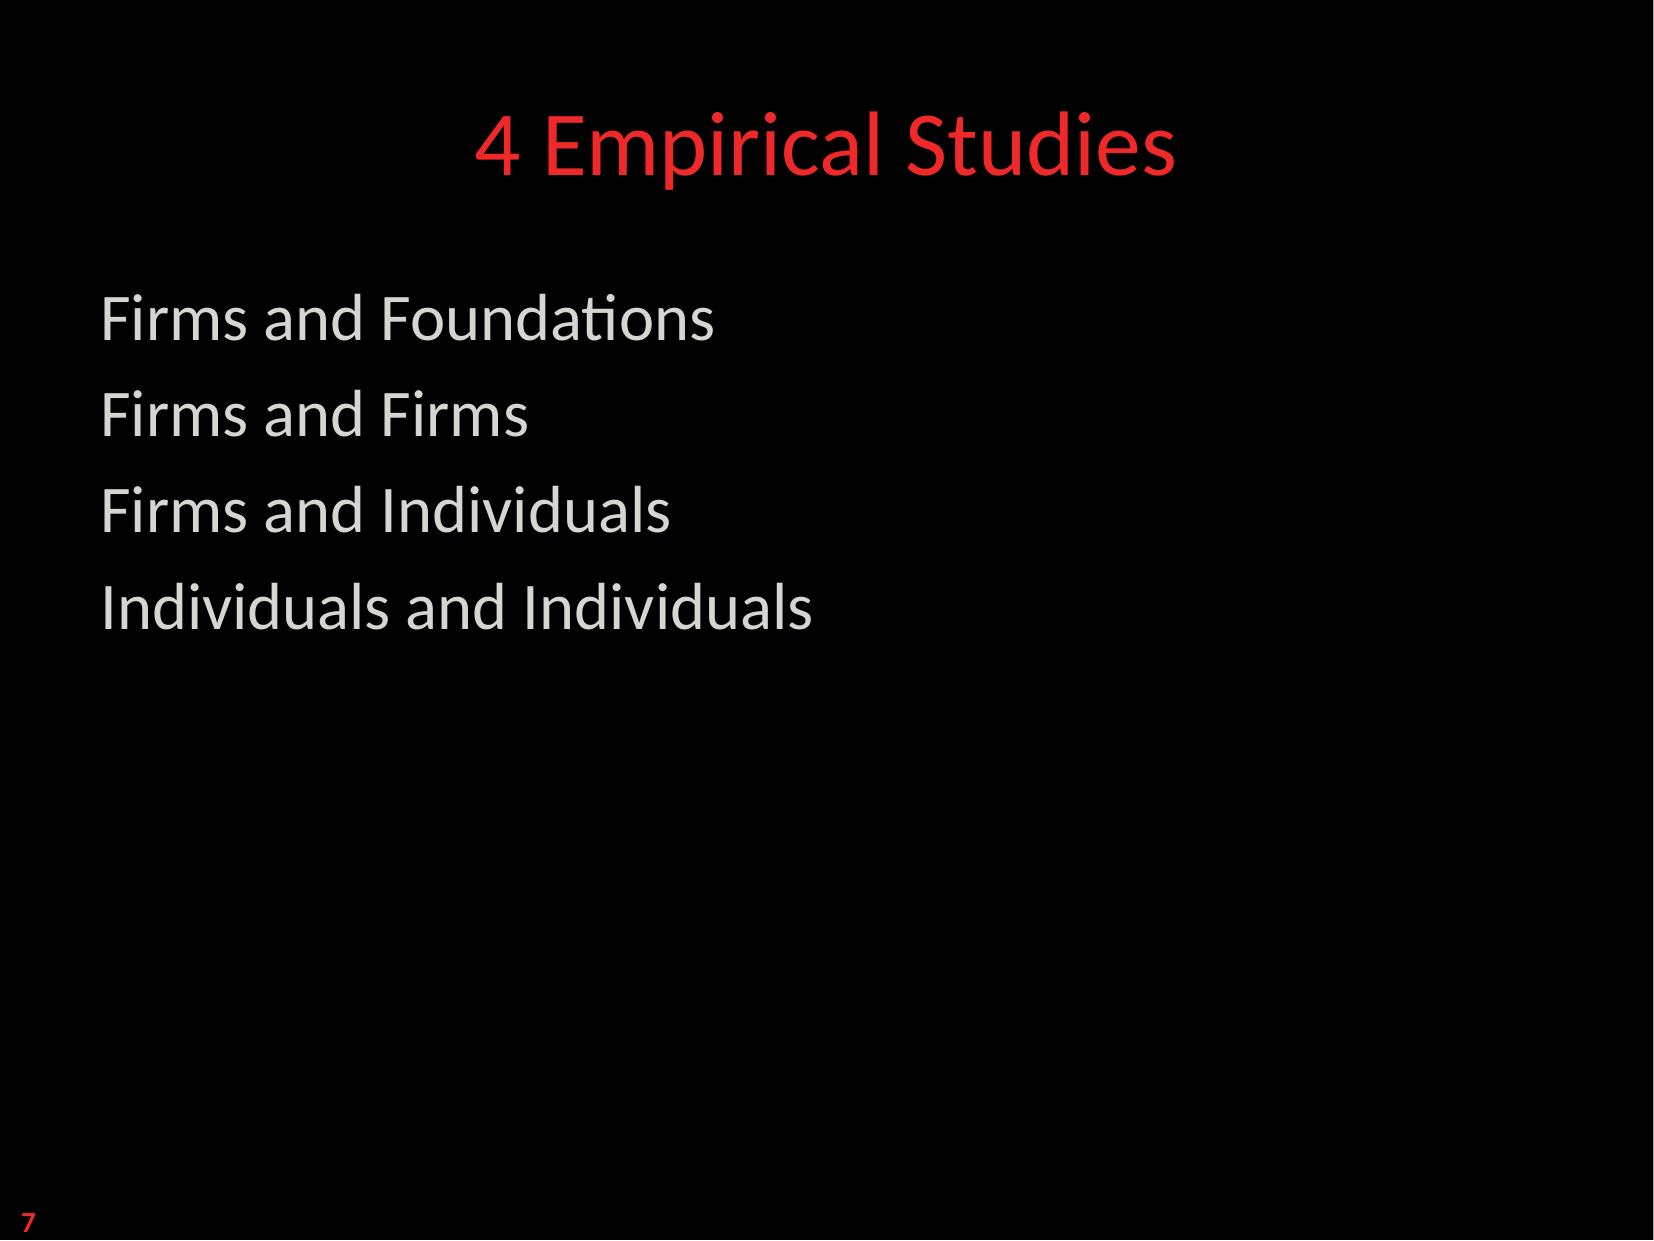

# 4 Empirical Studies
Firms and Foundations
Firms and Firms
Firms and Individuals
Individuals and Individuals
7